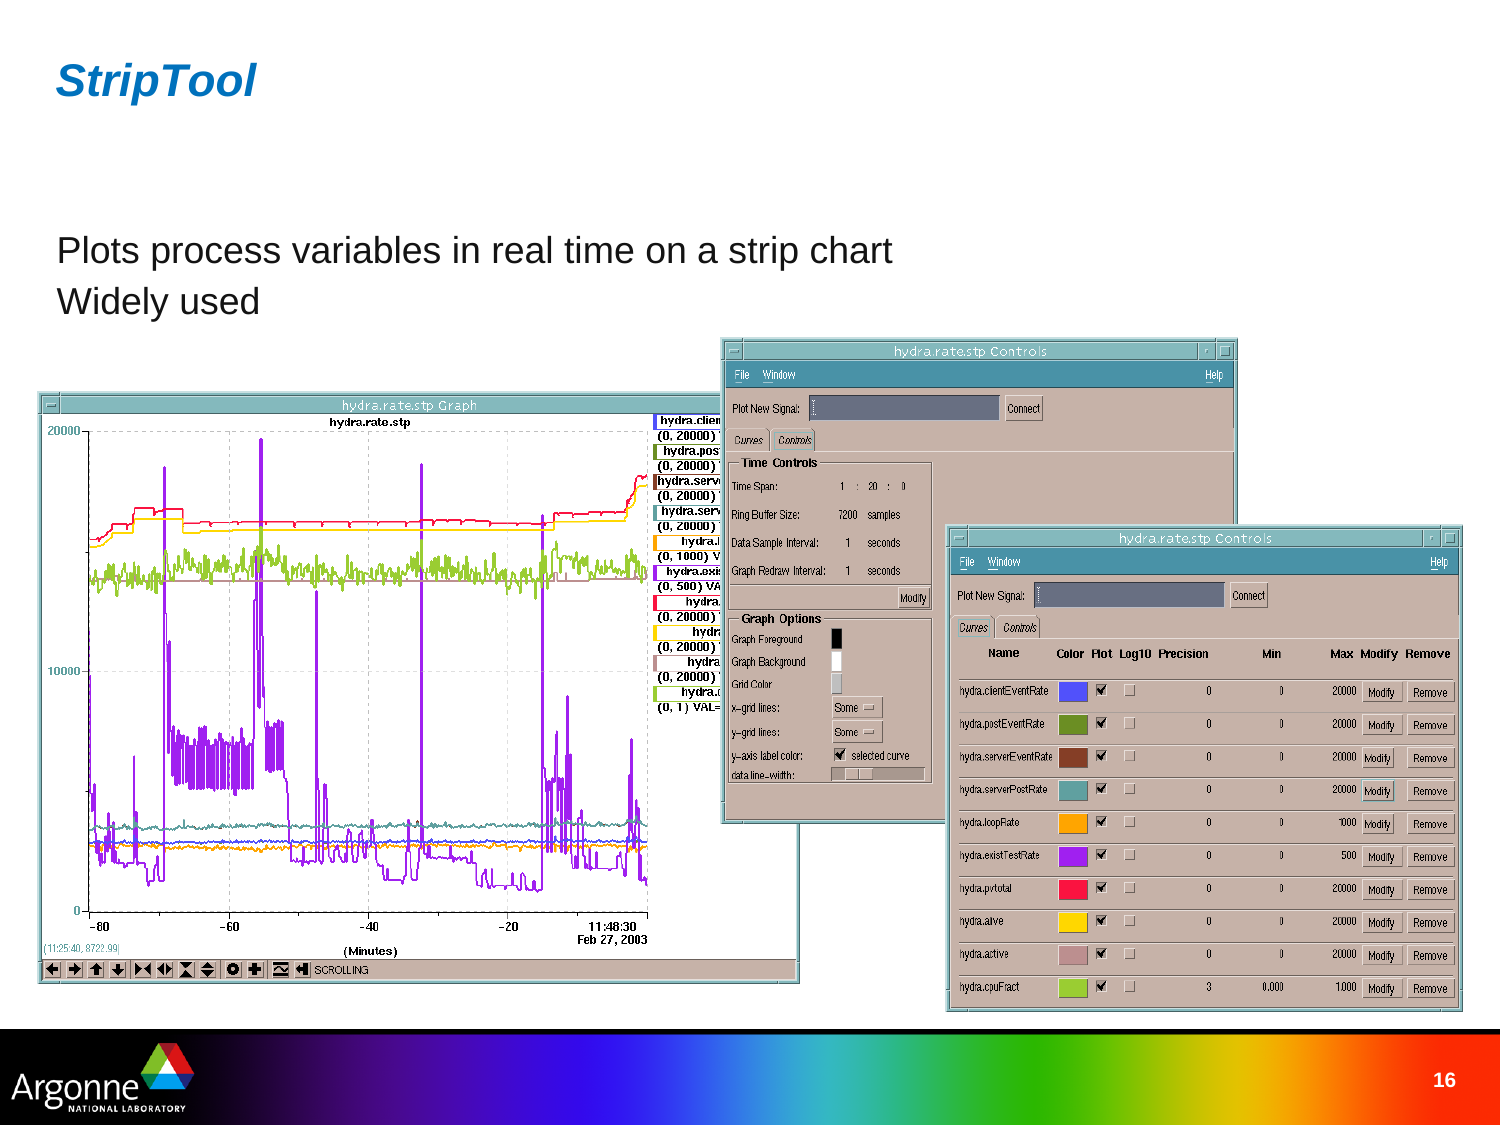

# StripTool
Plots process variables in real time on a strip chart
Widely used
16